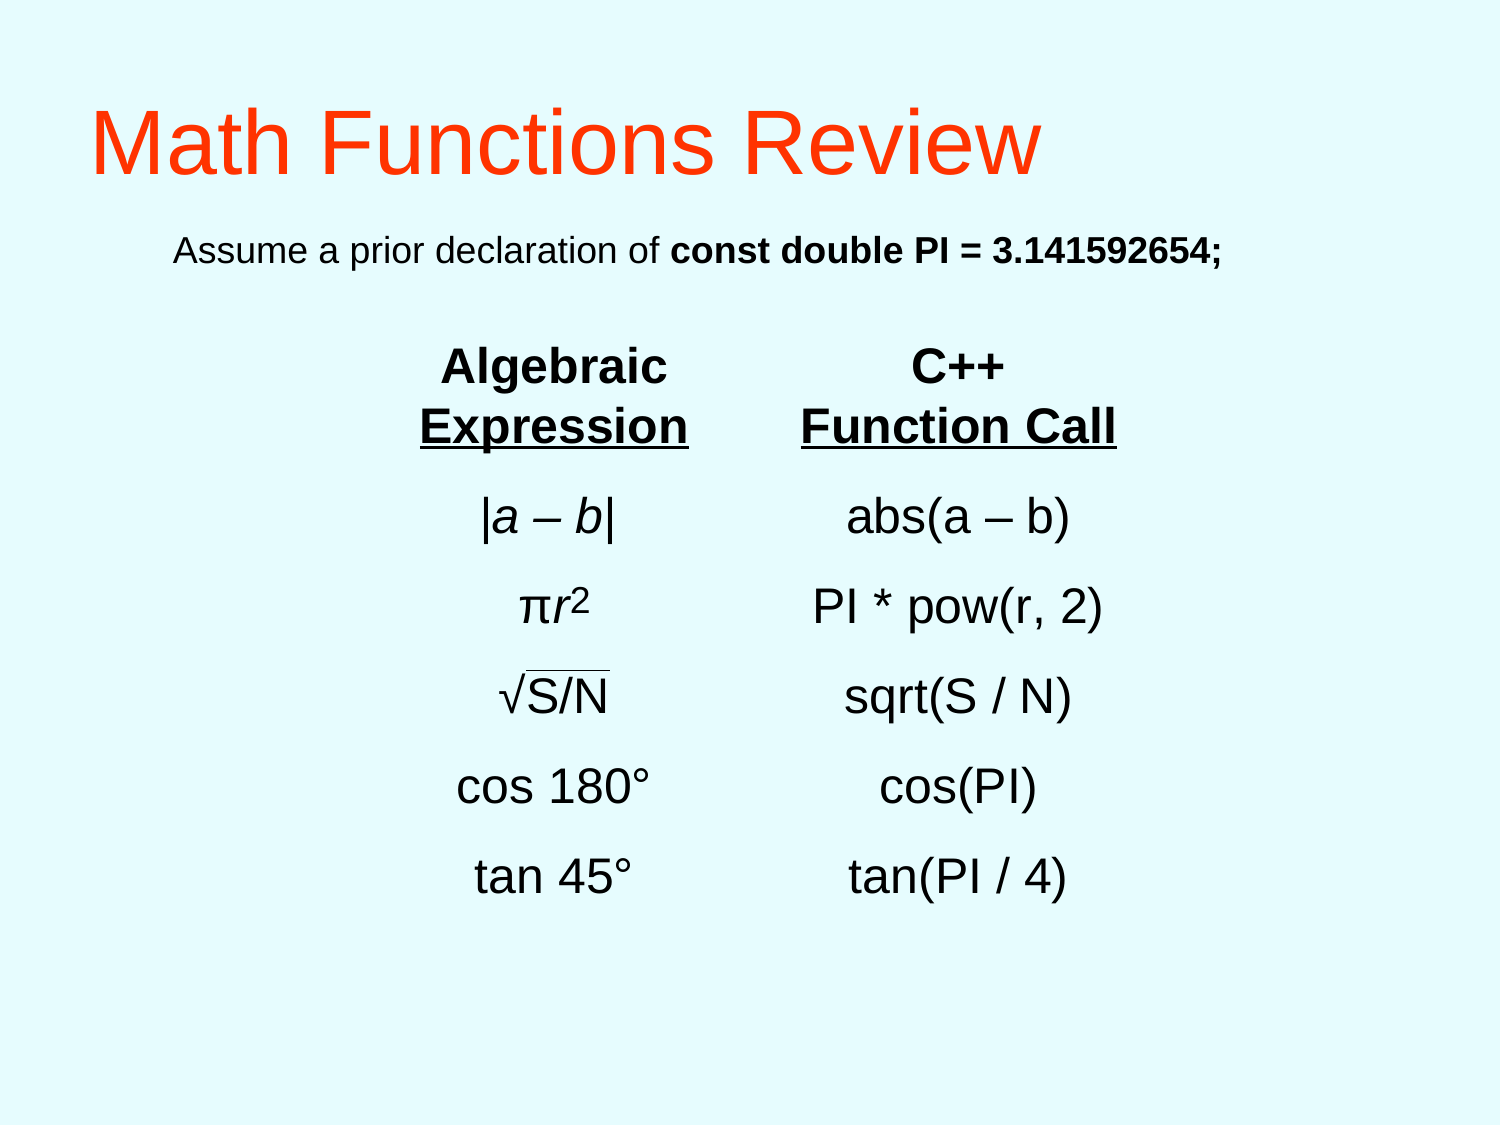

# Math Functions Review
Assume a prior declaration of const double PI = 3.141592654;
Algebraic Expression
|a – b|
πr2
√S/N
cos 180°
tan 45°
C++
Function Call
abs(a – b)
PI * pow(r, 2)
sqrt(S / N)
cos(PI)
tan(PI / 4)